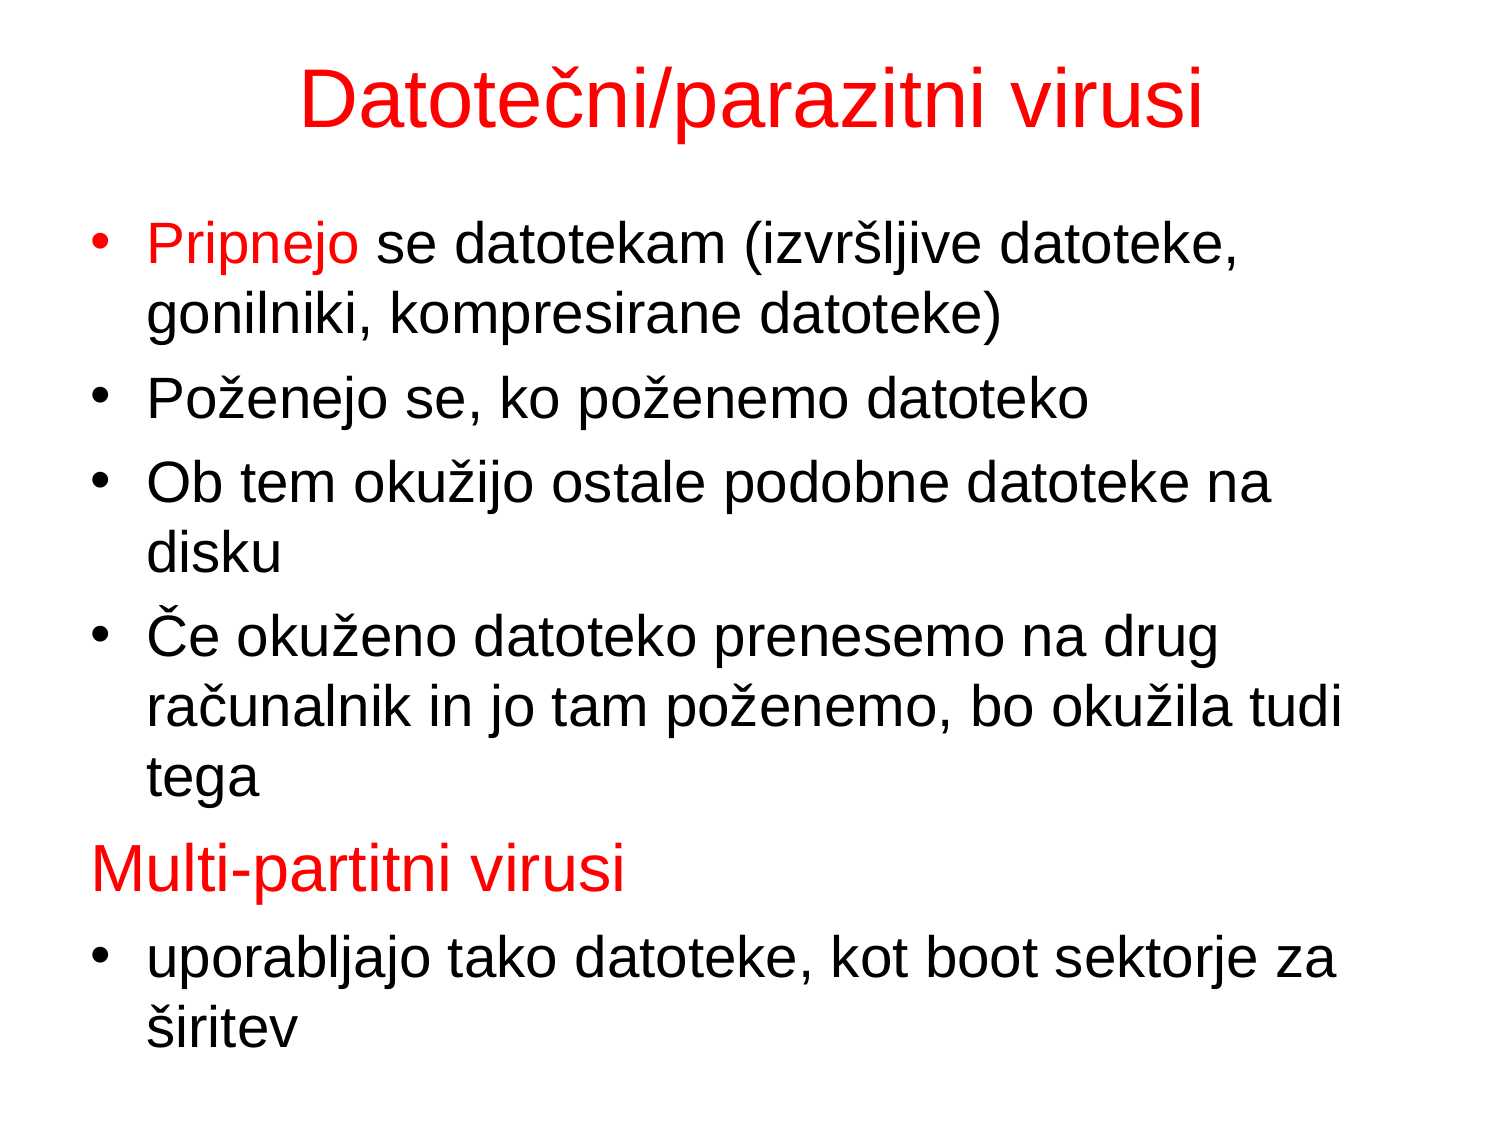

# Datotečni/parazitni virusi
Pripnejo se datotekam (izvršljive datoteke, gonilniki, kompresirane datoteke)
Poženejo se, ko poženemo datoteko
Ob tem okužijo ostale podobne datoteke na disku
Če okuženo datoteko prenesemo na drug računalnik in jo tam poženemo, bo okužila tudi tega
Multi-partitni virusi
uporabljajo tako datoteke, kot boot sektorje za širitev